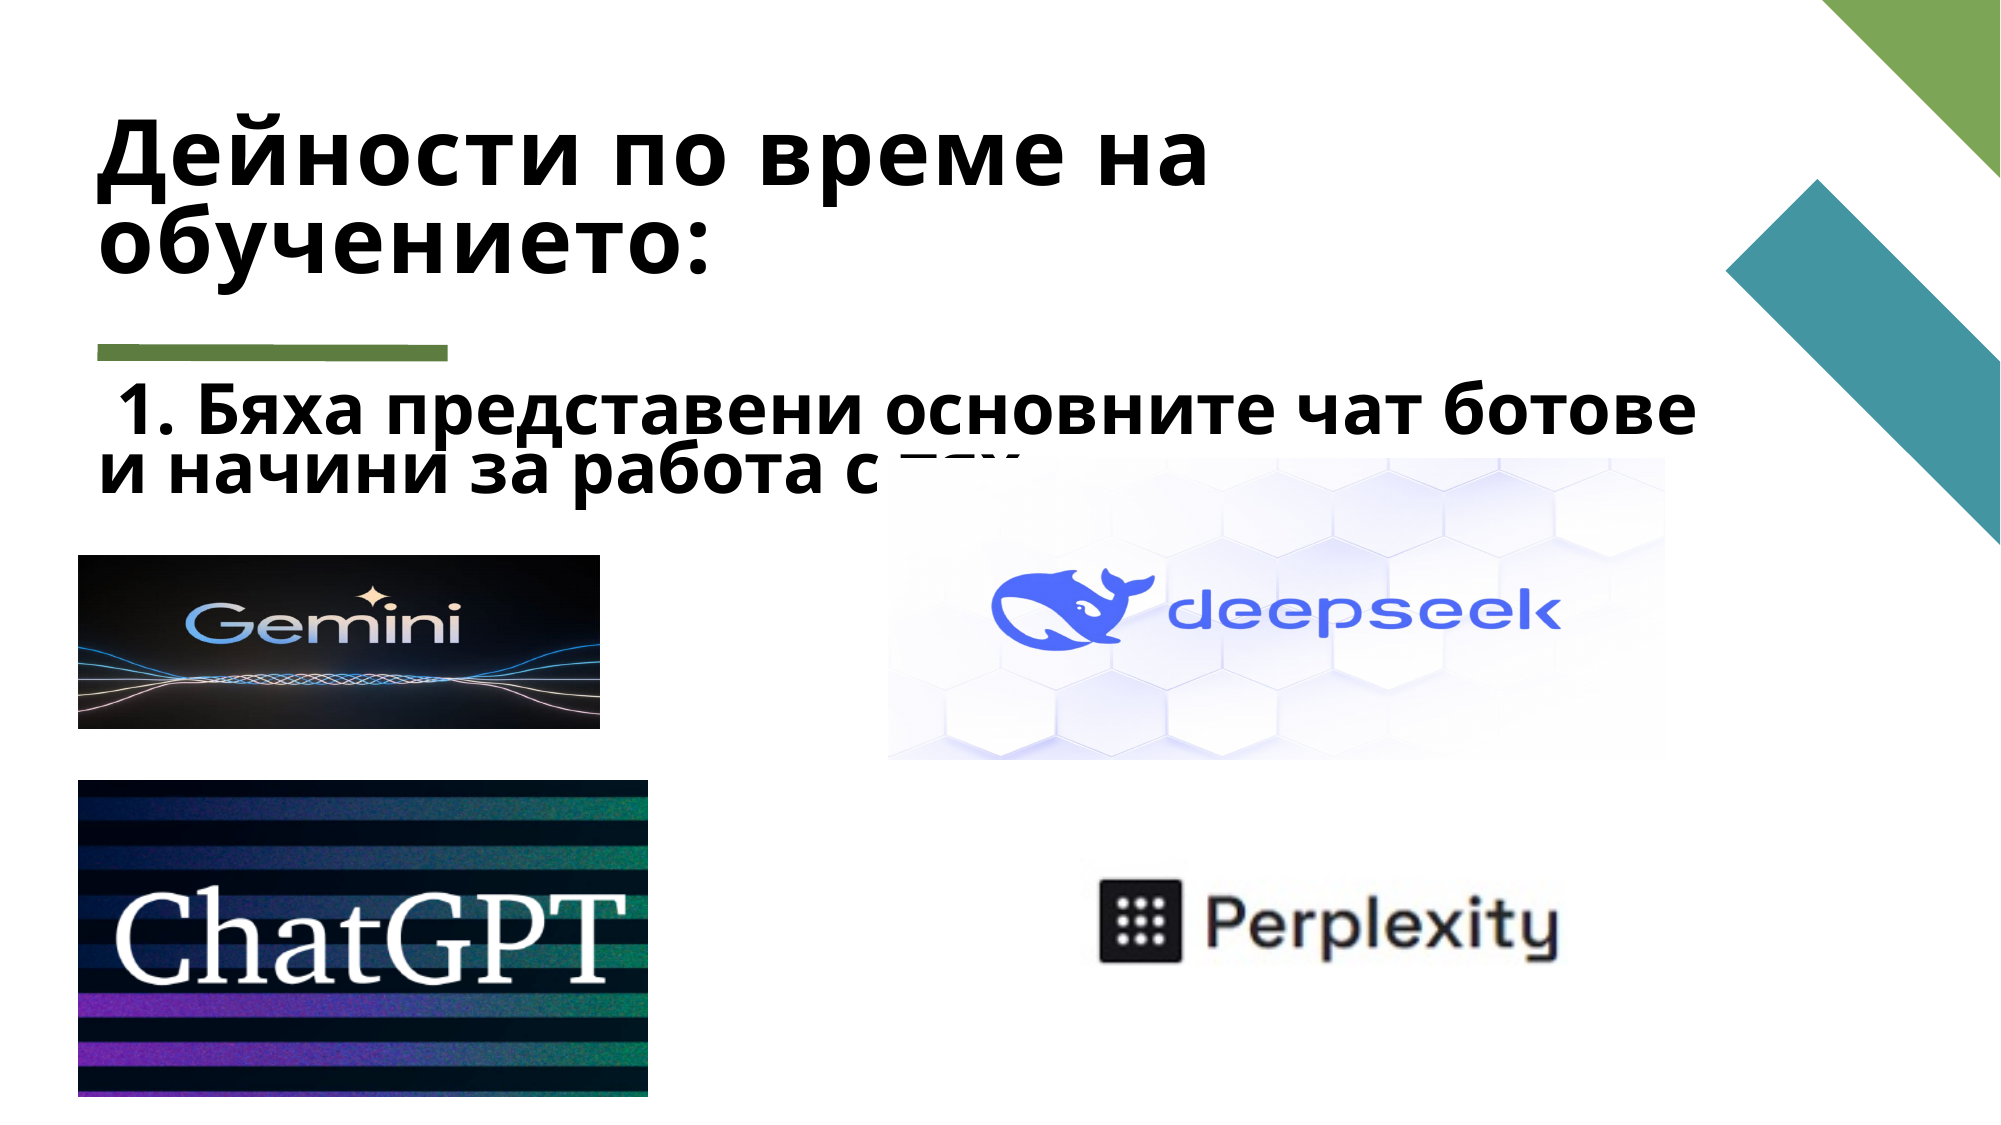

# Дейности по време на обучението:
 1. Бяха представени основните чат ботове и начини за работа с тях.
This Photo by Unknown Author is licensed under CC BY-NC-ND